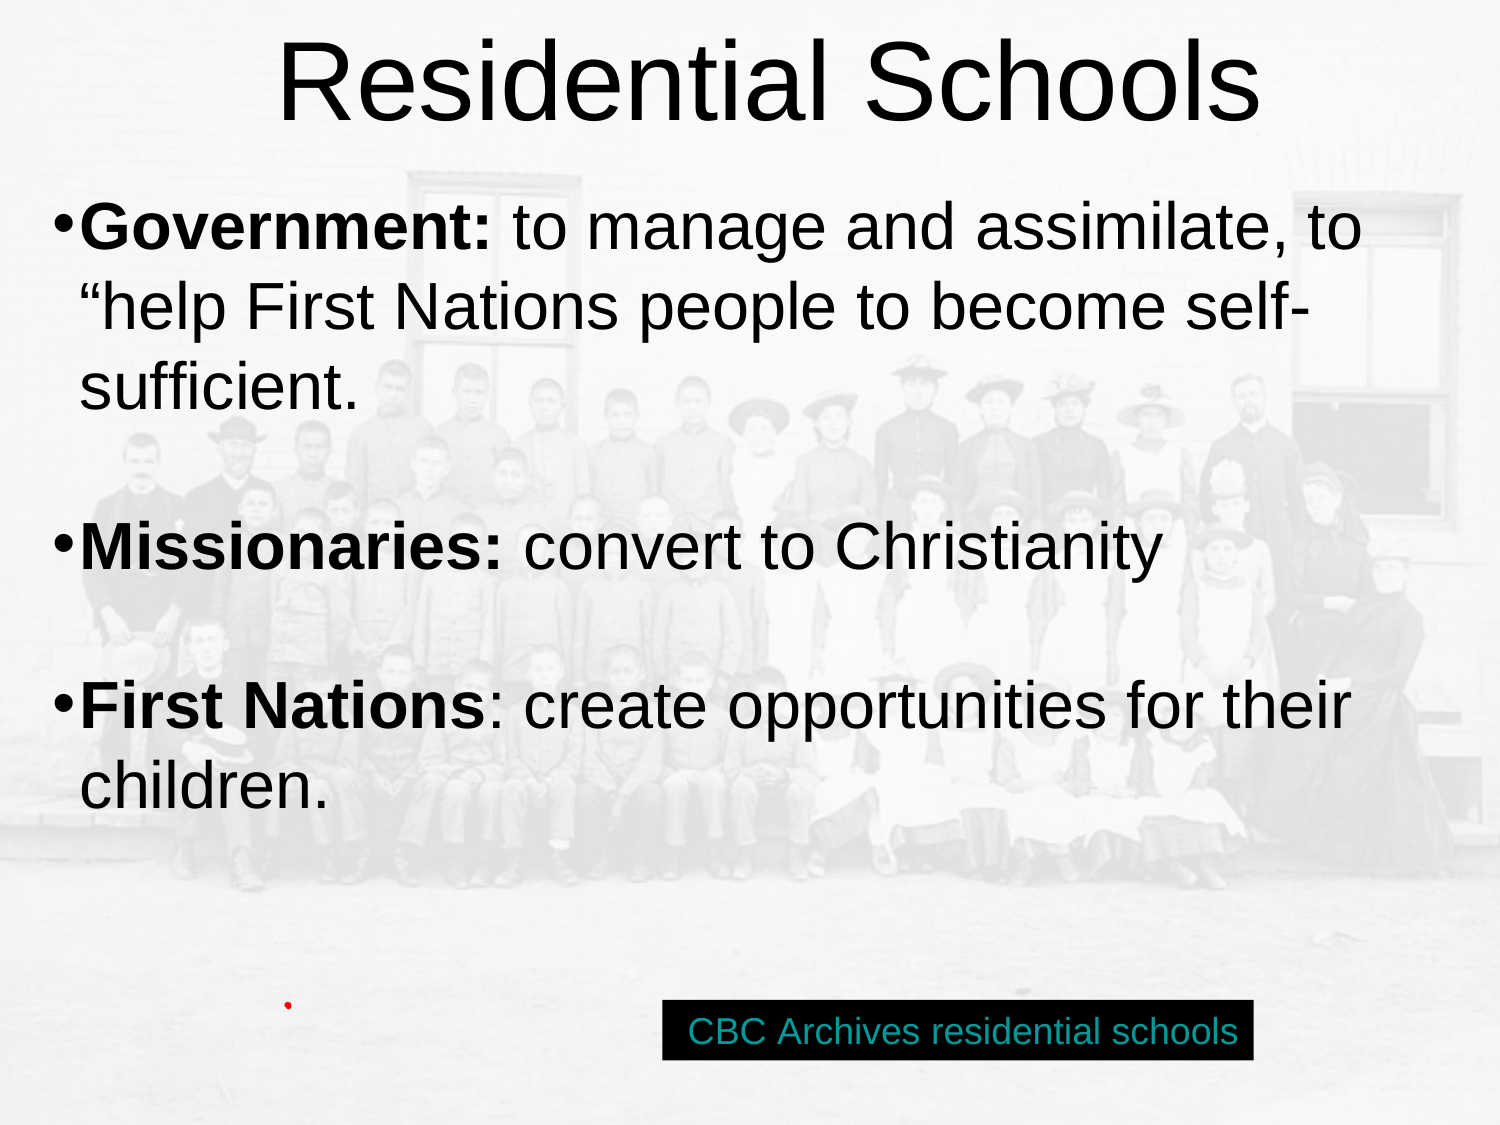

Residential Schools
Government: to manage and assimilate, to “help First Nations people to become self-sufficient.
Missionaries: convert to Christianity
First Nations: create opportunities for their children.
 CBC Archives residential schools